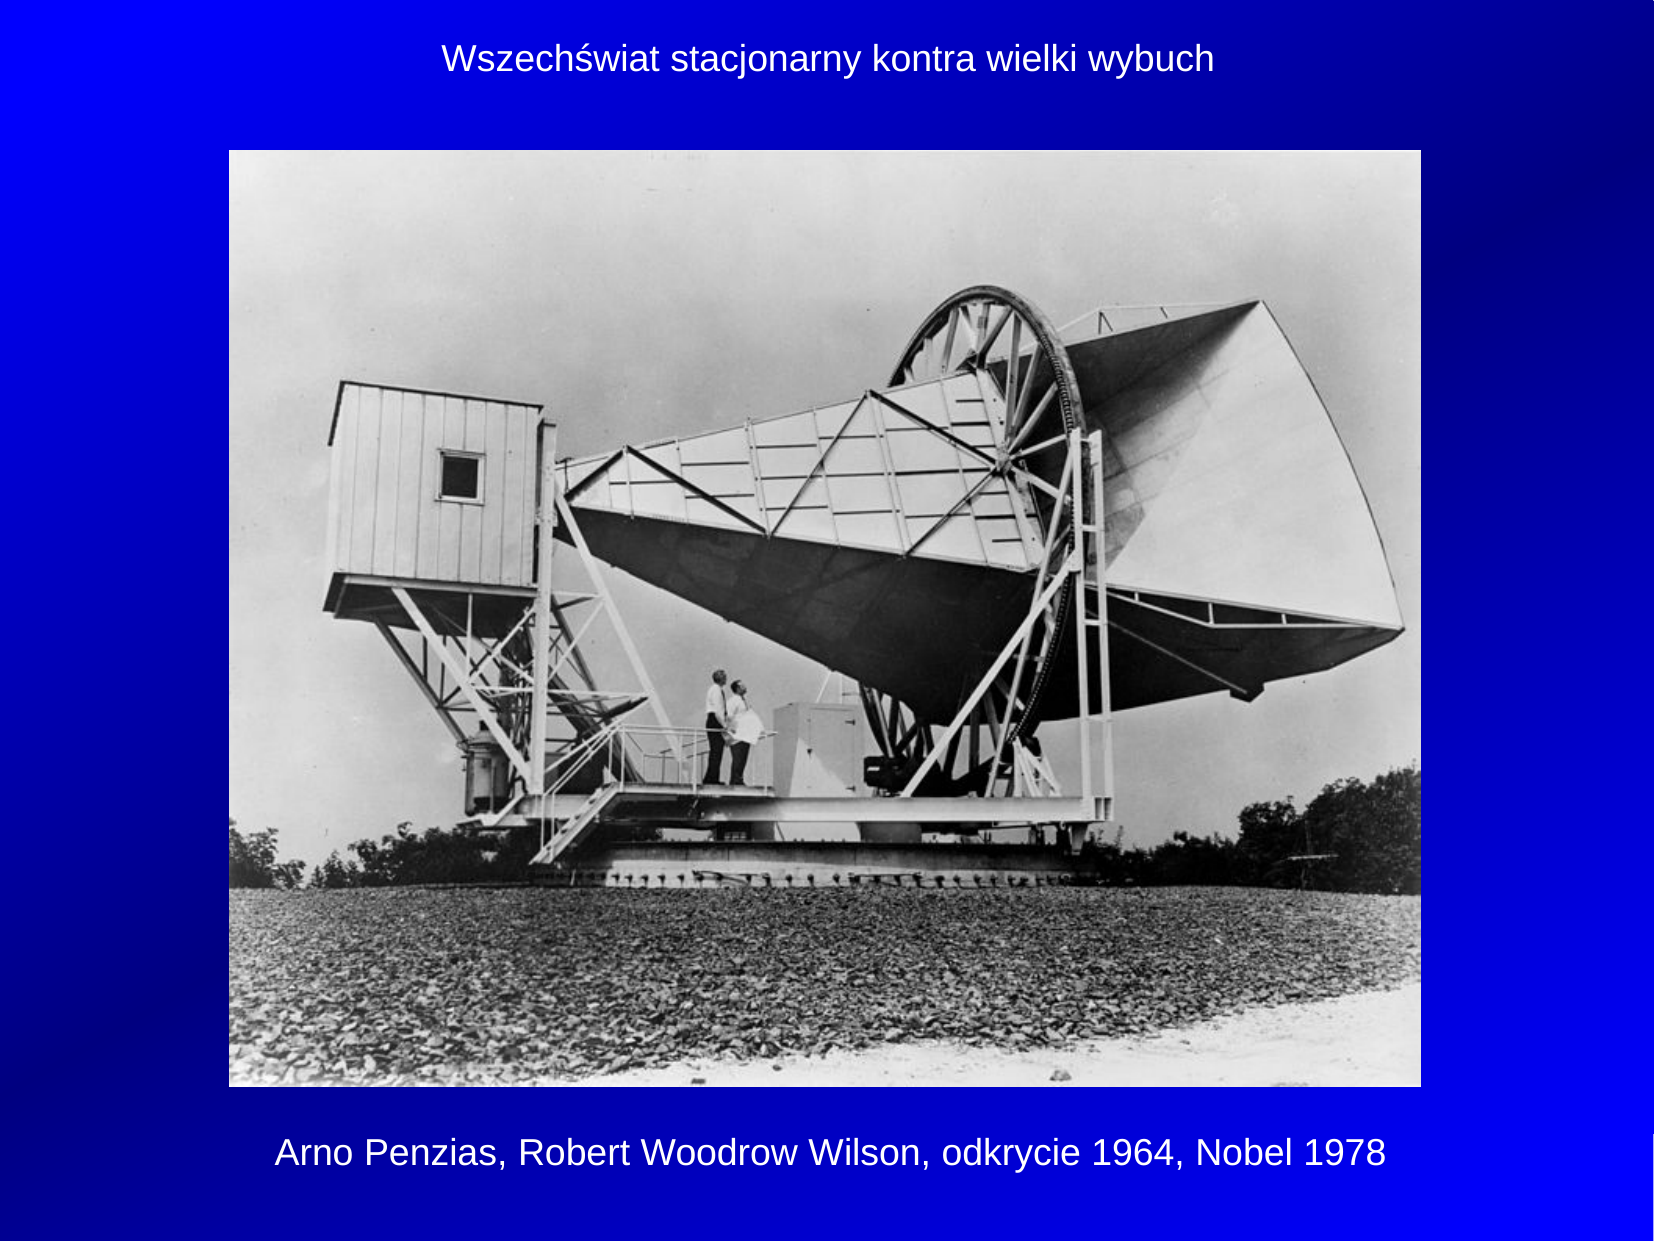

Wszechświat stacjonarny kontra wielki wybuch
Arno Penzias, Robert Woodrow Wilson, odkrycie 1964, Nobel 1978